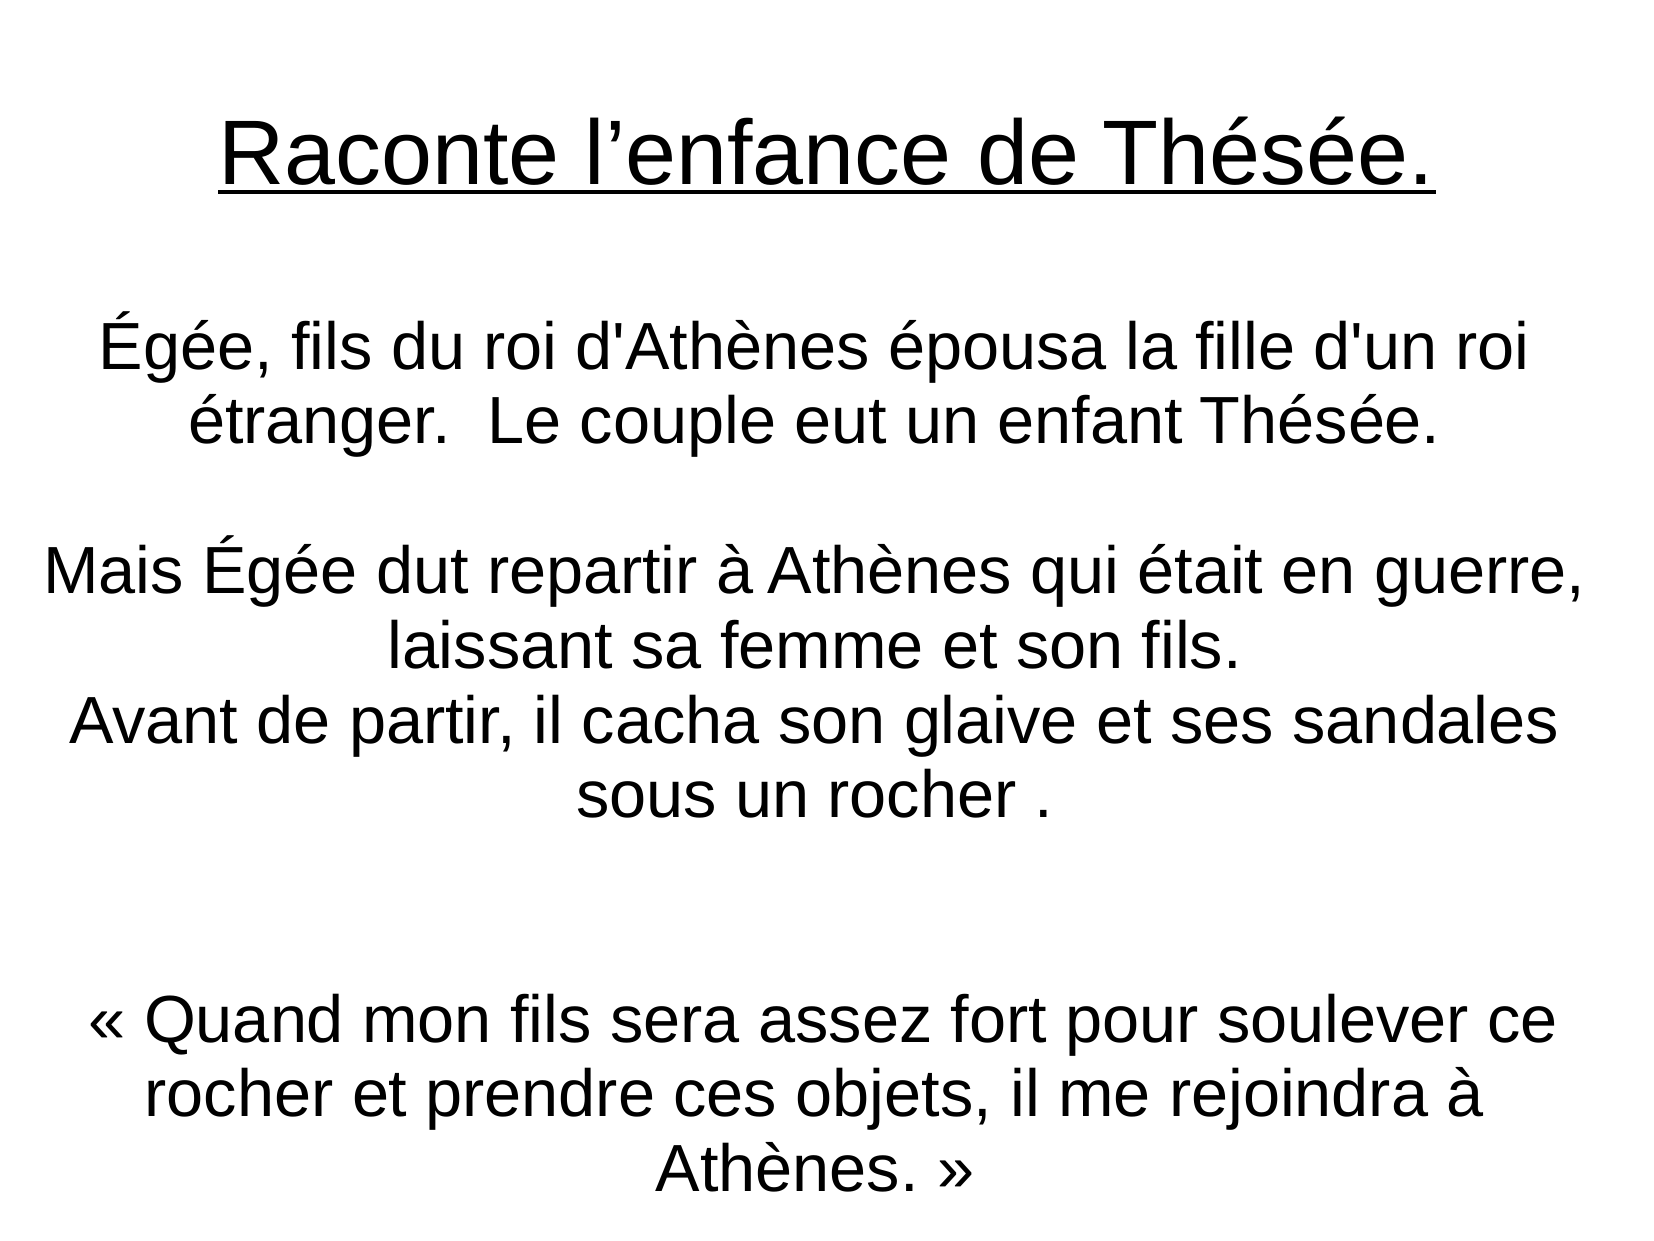

# Raconte l’enfance de Thésée.
Égée, fils du roi d'Athènes épousa la fille d'un roi étranger. Le couple eut un enfant Thésée.
Mais Égée dut repartir à Athènes qui était en guerre, laissant sa femme et son fils.
Avant de partir, il cacha son glaive et ses sandales sous un rocher .
 « Quand mon fils sera assez fort pour soulever ce rocher et prendre ces objets, il me rejoindra à Athènes. »